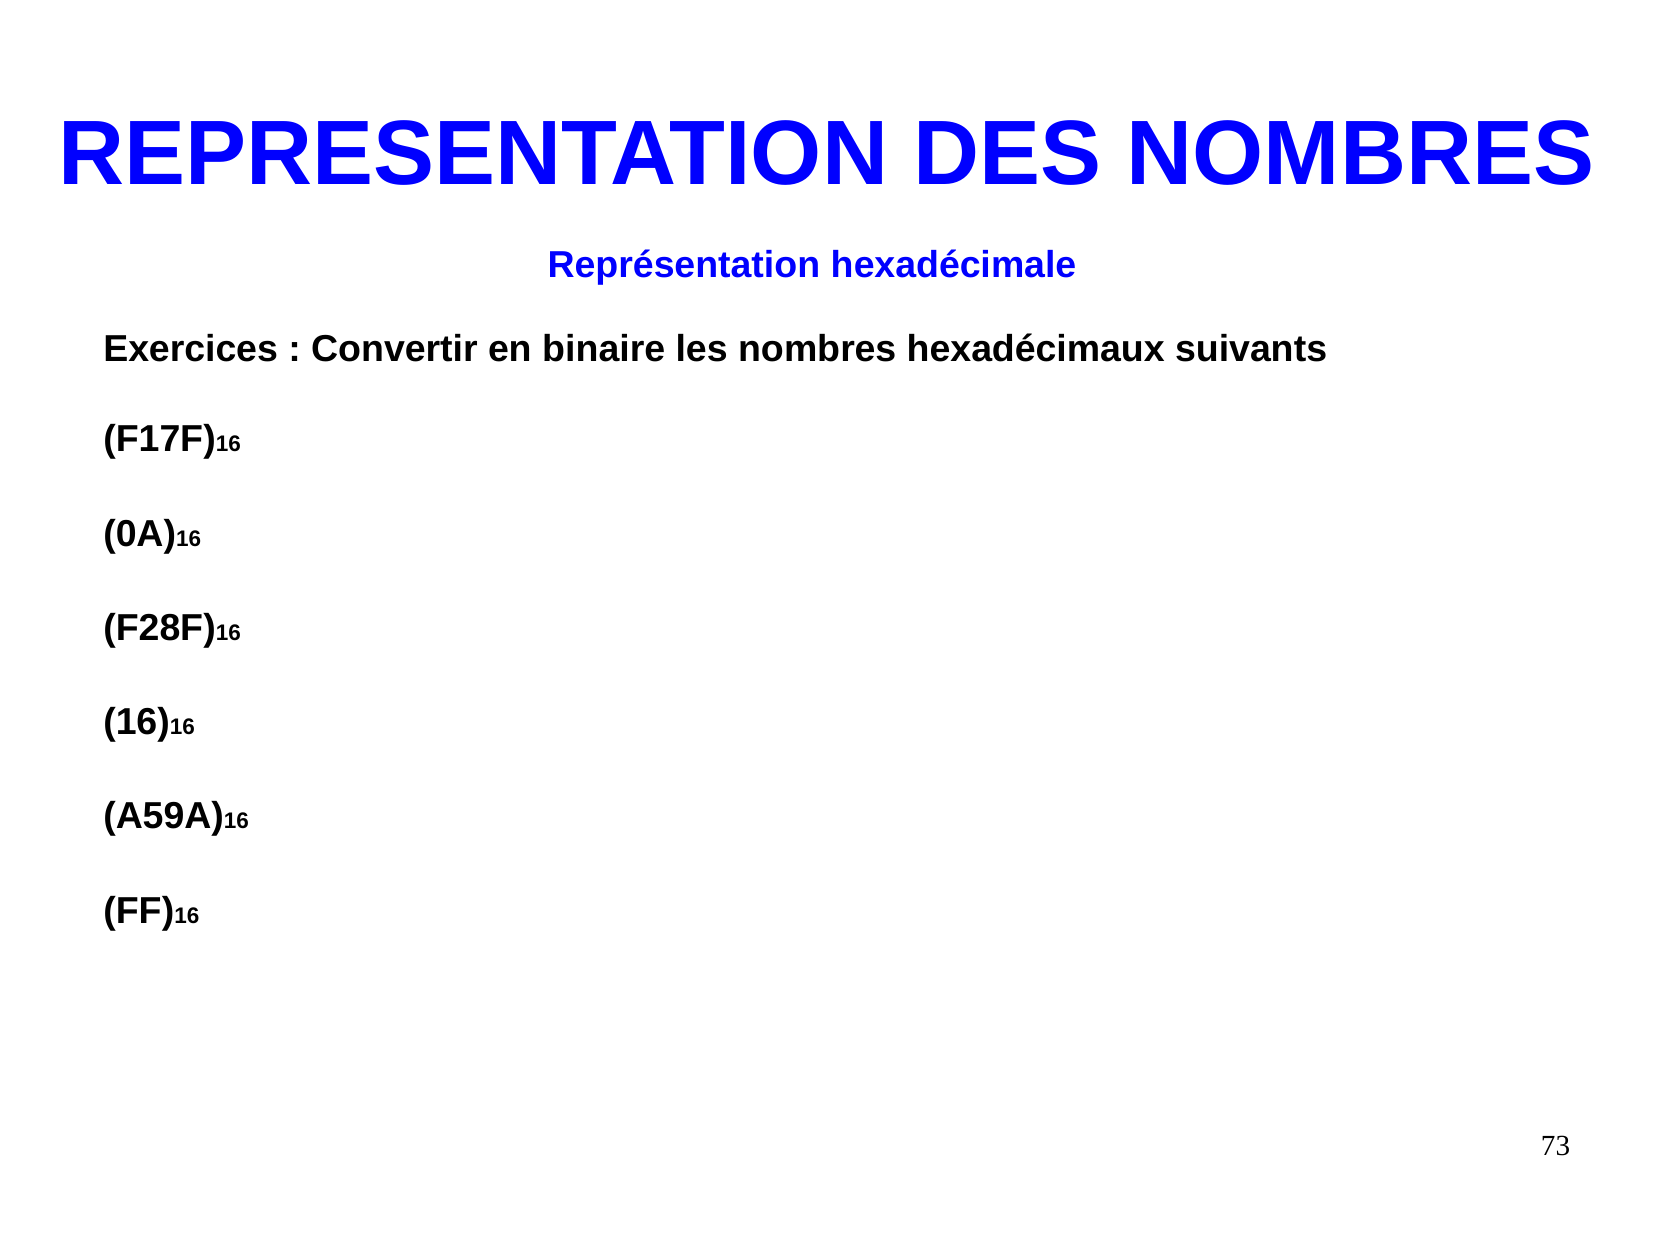

# REPRESENTATION DES NOMBRES
Représentation hexadécimale
Exercices : Convertir en binaire les nombres hexadécimaux suivants
(F17F)16
(0A)16
(F28F)16
(16)16
(A59A)16
(FF)16
73